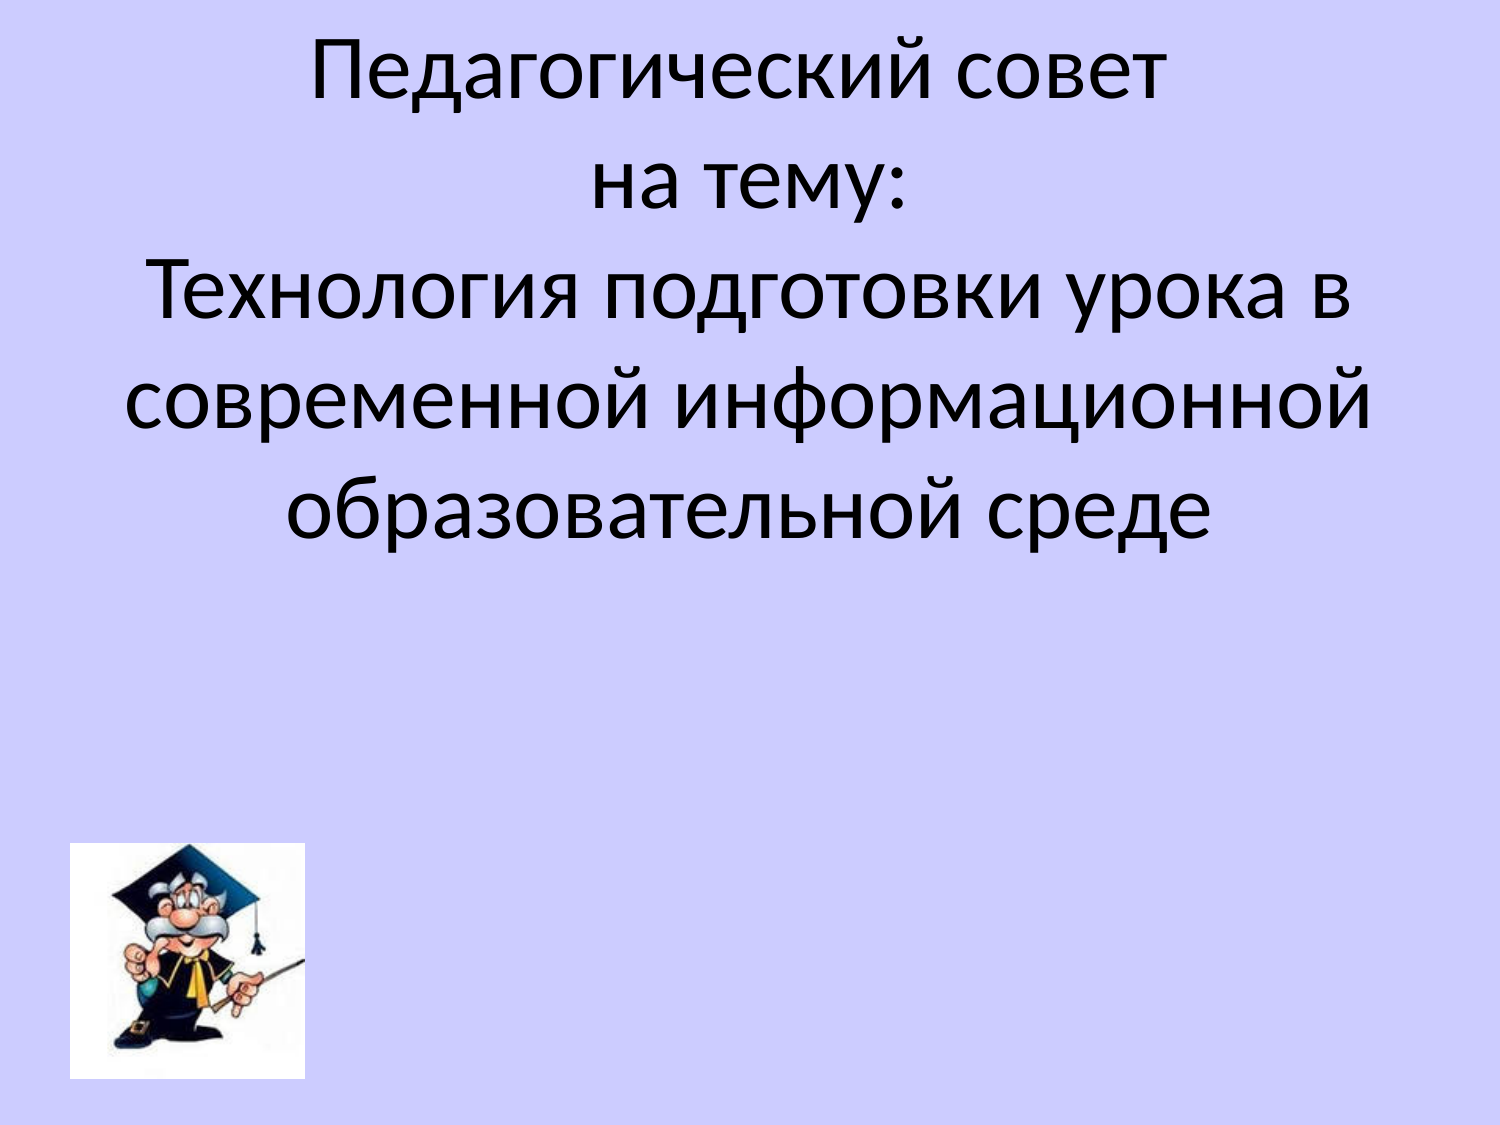

# Педагогический совет на тему: Технология подготовки урока в современной информационной образовательной среде